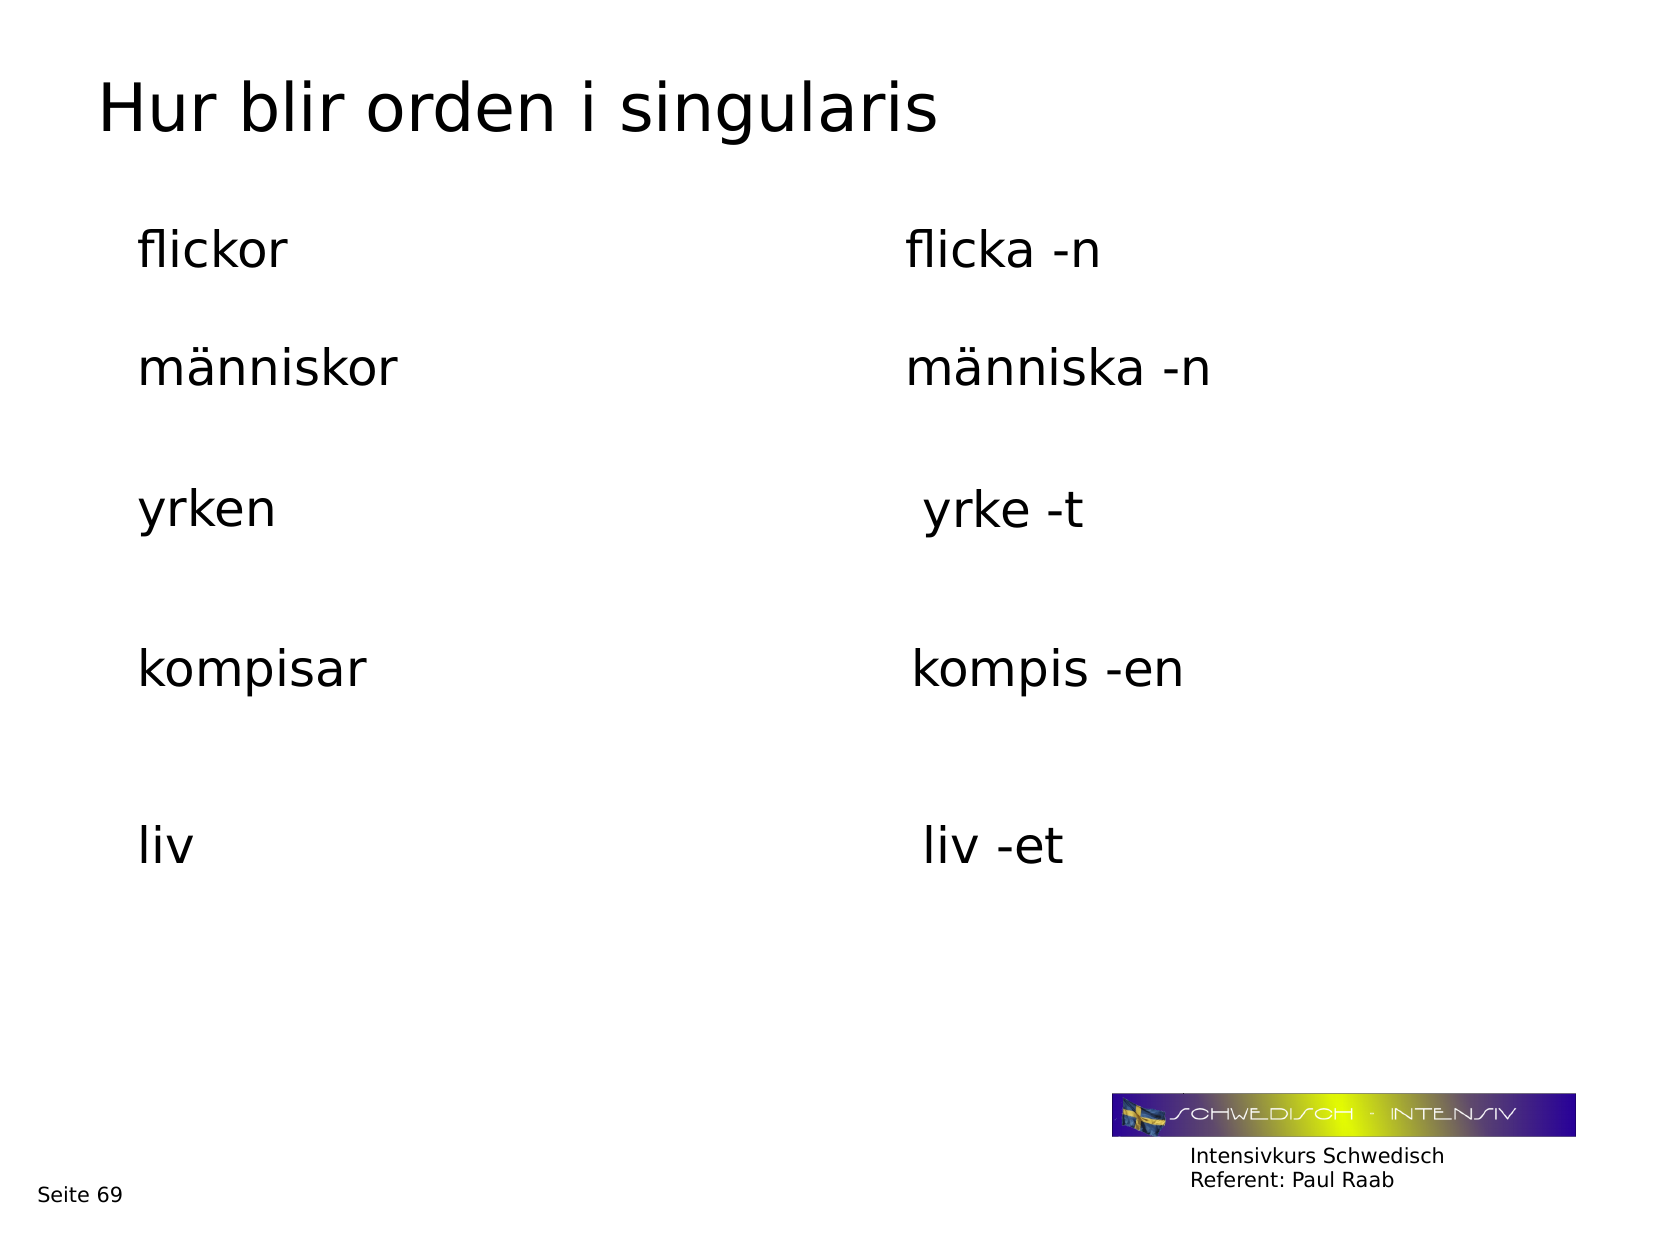

Hur blir orden i singularis
flickor
flicka -n
människor
människa -n
yrken
yrke -t
kompisar
kompis -en
liv
liv -et